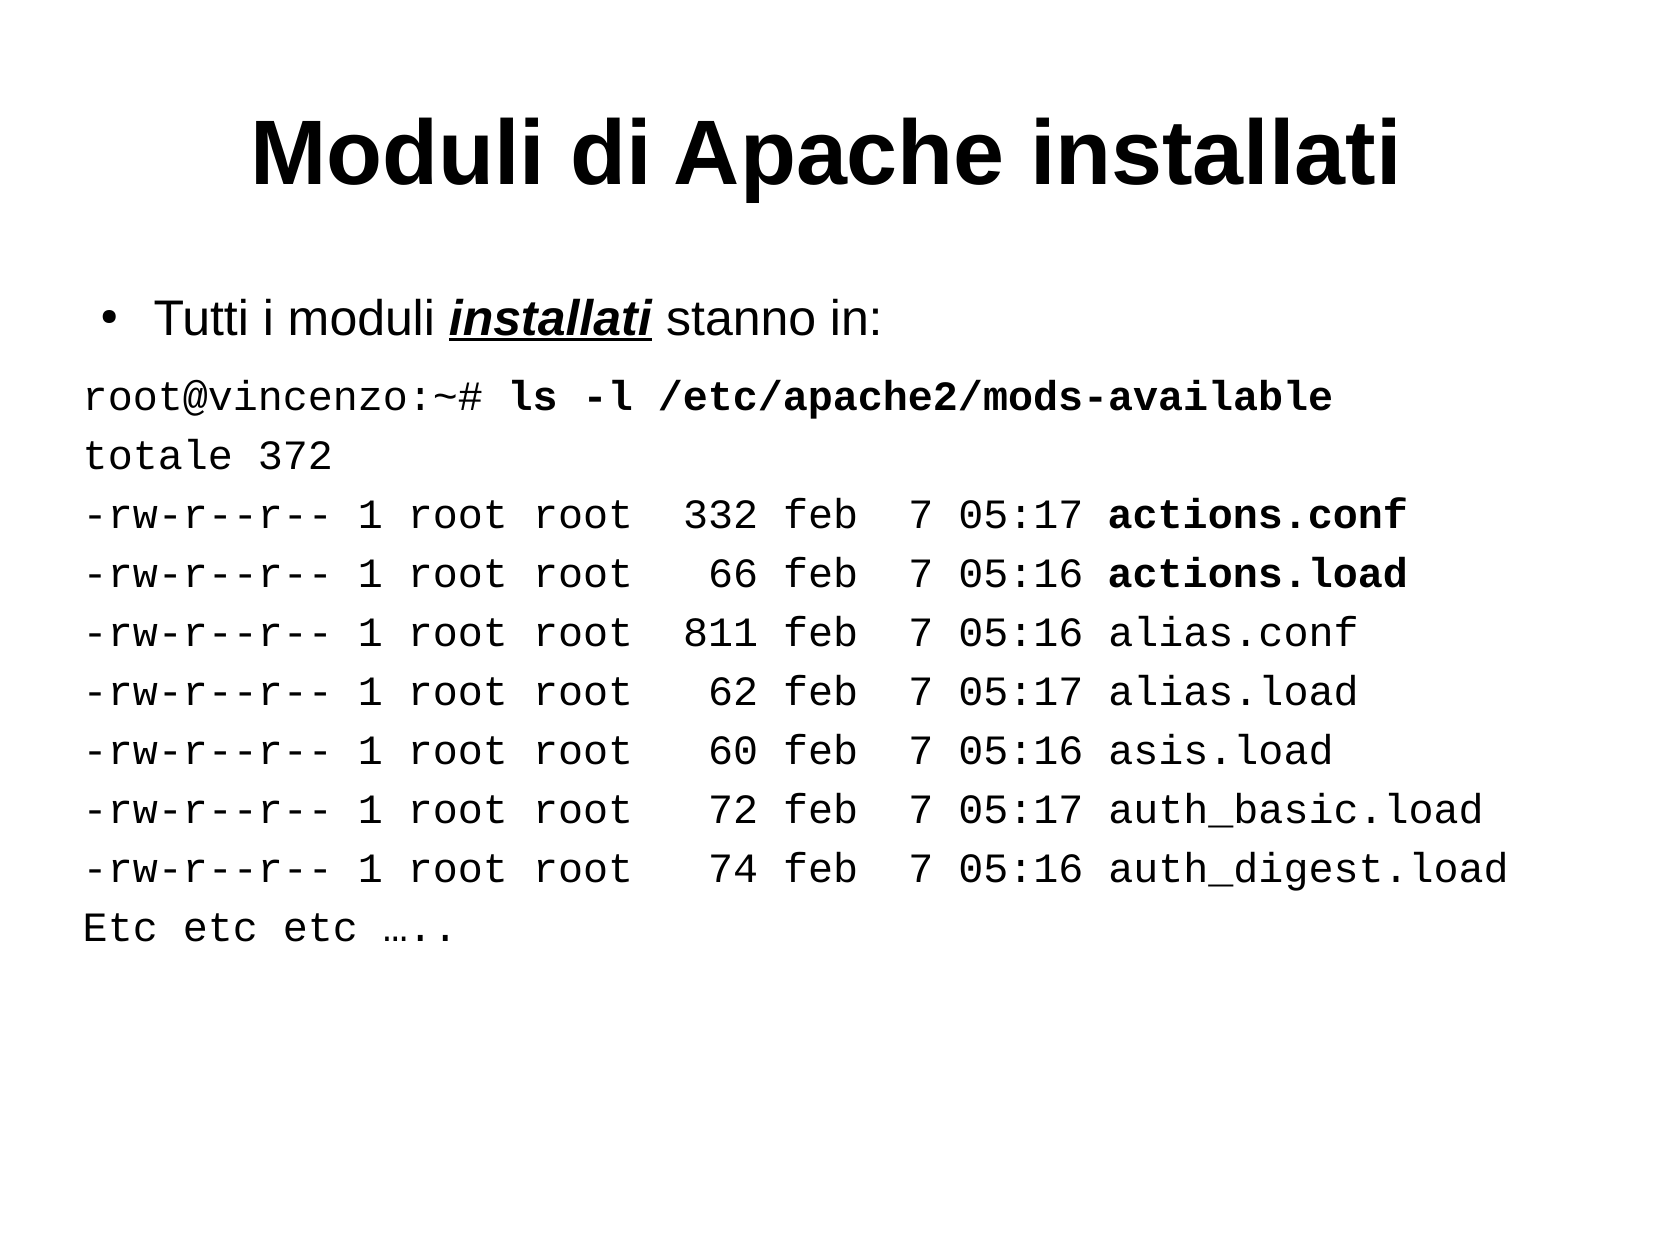

# Moduli di Apache installati
Tutti i moduli installati stanno in:
root@vincenzo:~# ls -l /etc/apache2/mods-available
totale 372
-rw-r--r-- 1 root root 332 feb 7 05:17 actions.conf
-rw-r--r-- 1 root root 66 feb 7 05:16 actions.load
-rw-r--r-- 1 root root 811 feb 7 05:16 alias.conf
-rw-r--r-- 1 root root 62 feb 7 05:17 alias.load
-rw-r--r-- 1 root root 60 feb 7 05:16 asis.load
-rw-r--r-- 1 root root 72 feb 7 05:17 auth_basic.load
-rw-r--r-- 1 root root 74 feb 7 05:16 auth_digest.load
Etc etc etc …..